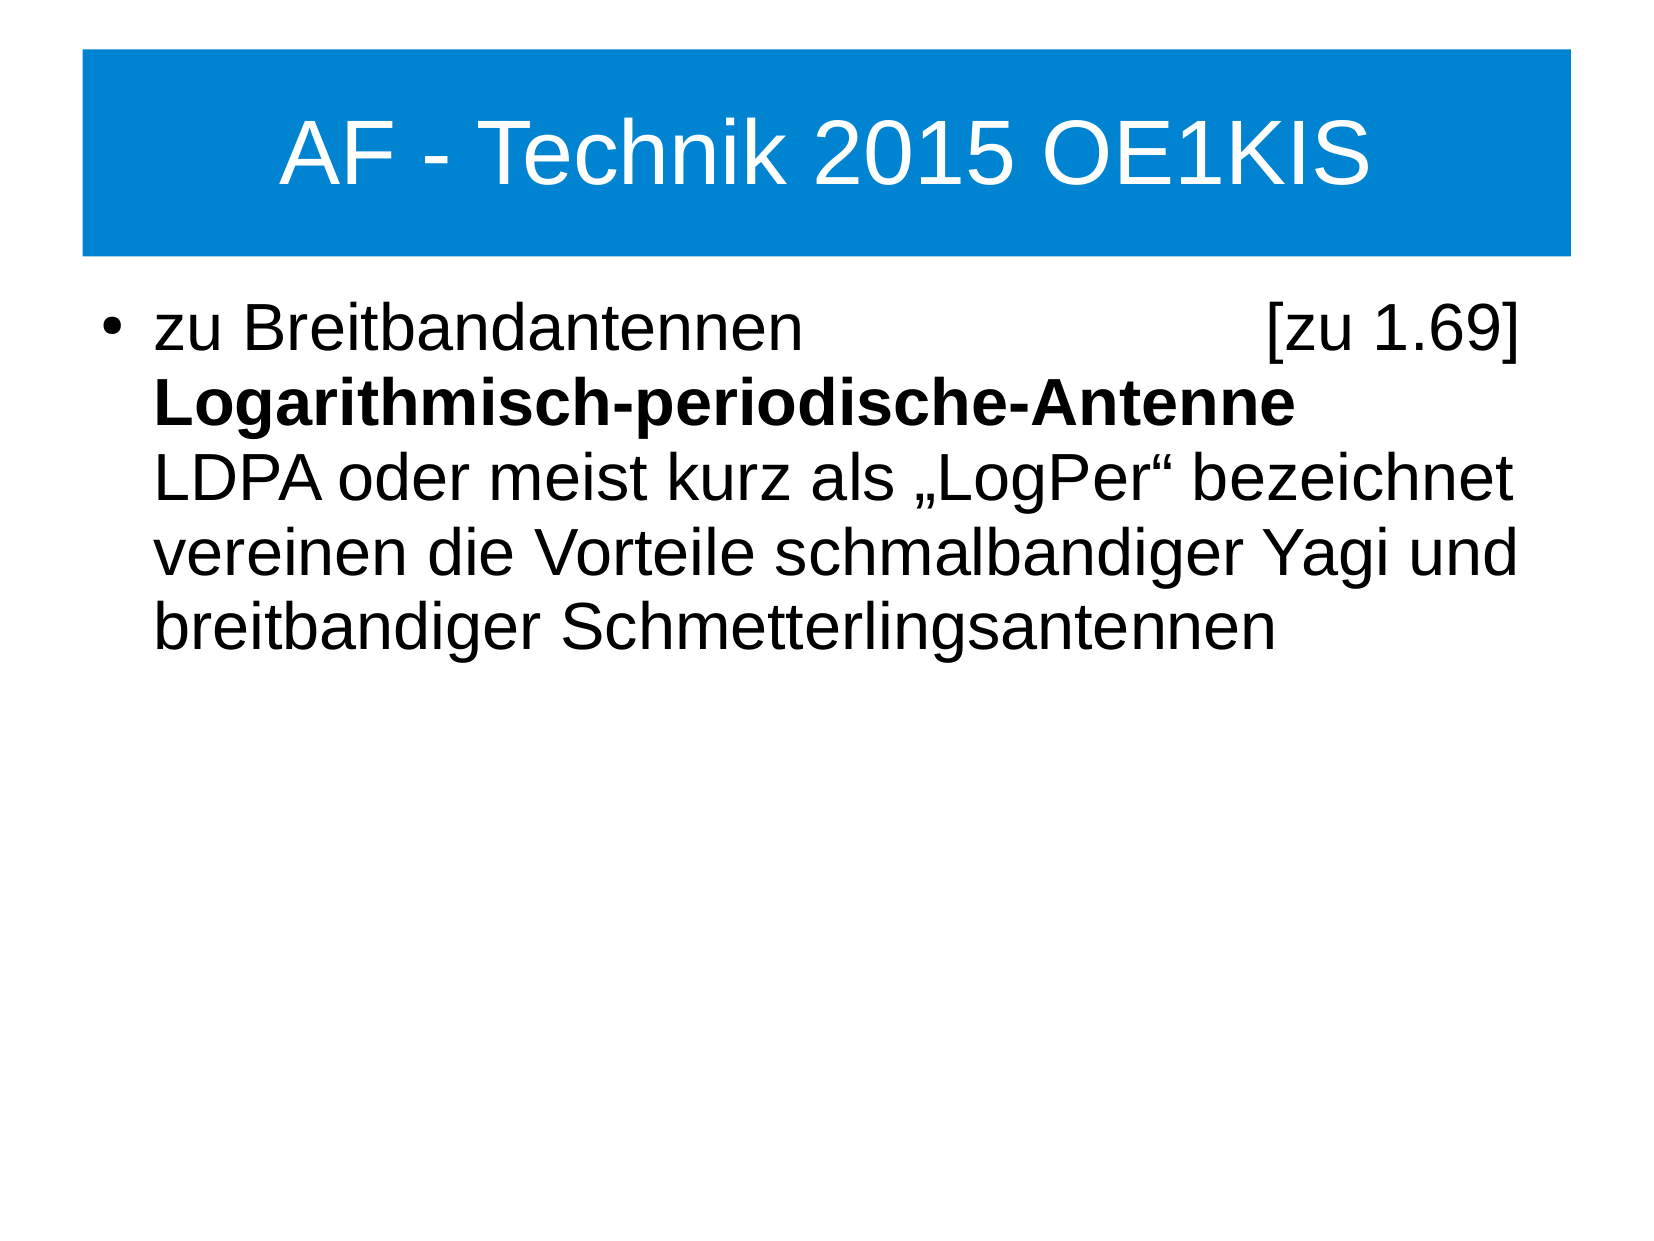

# AF - Technik 2015 OE1KIS
zu Breitbandantennen [zu 1.69]
Logarithmisch-periodische-Antenne
LDPA oder meist kurz als „LogPer“ bezeichnet
vereinen die Vorteile schmalbandiger Yagi und breitbandiger Schmetterlingsantennen